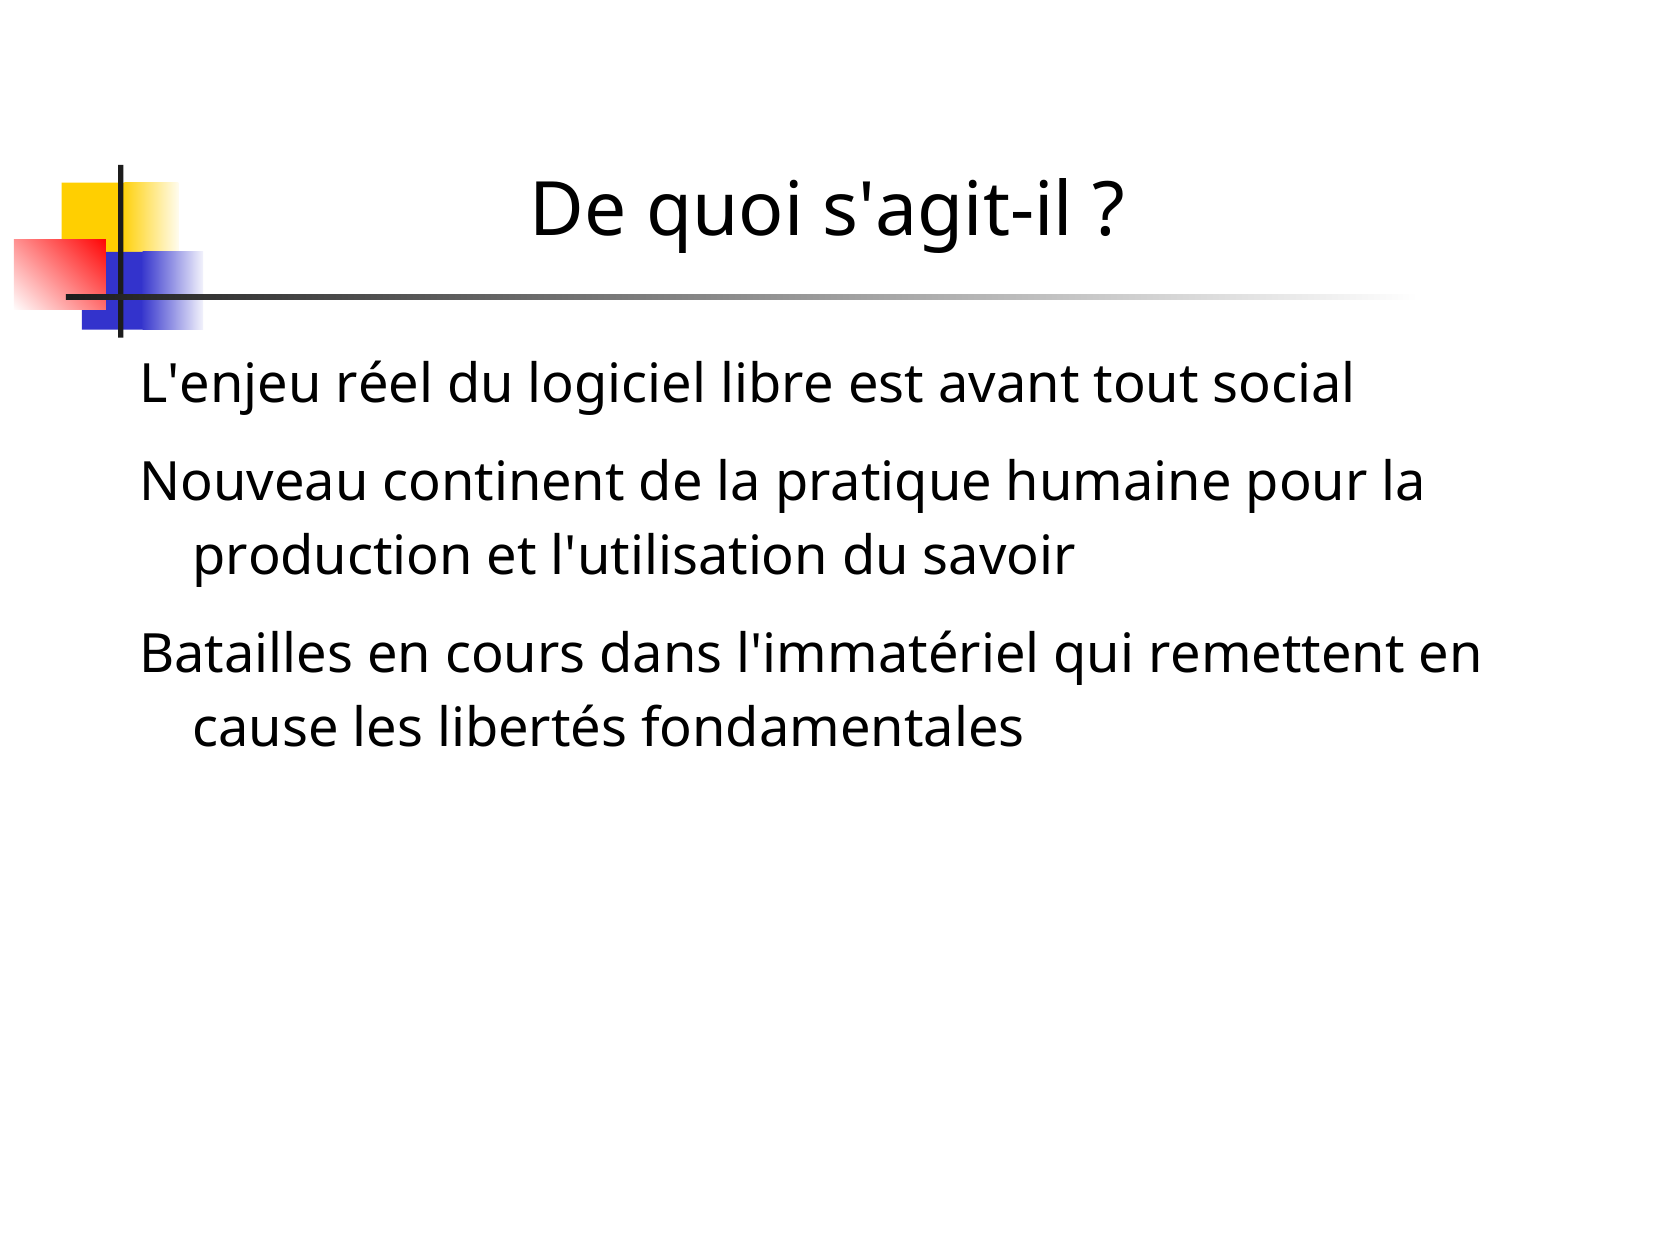

# De quoi s'agit-il ?
L'enjeu réel du logiciel libre est avant tout social
Nouveau continent de la pratique humaine pour la production et l'utilisation du savoir
Batailles en cours dans l'immatériel qui remettent en cause les libertés fondamentales